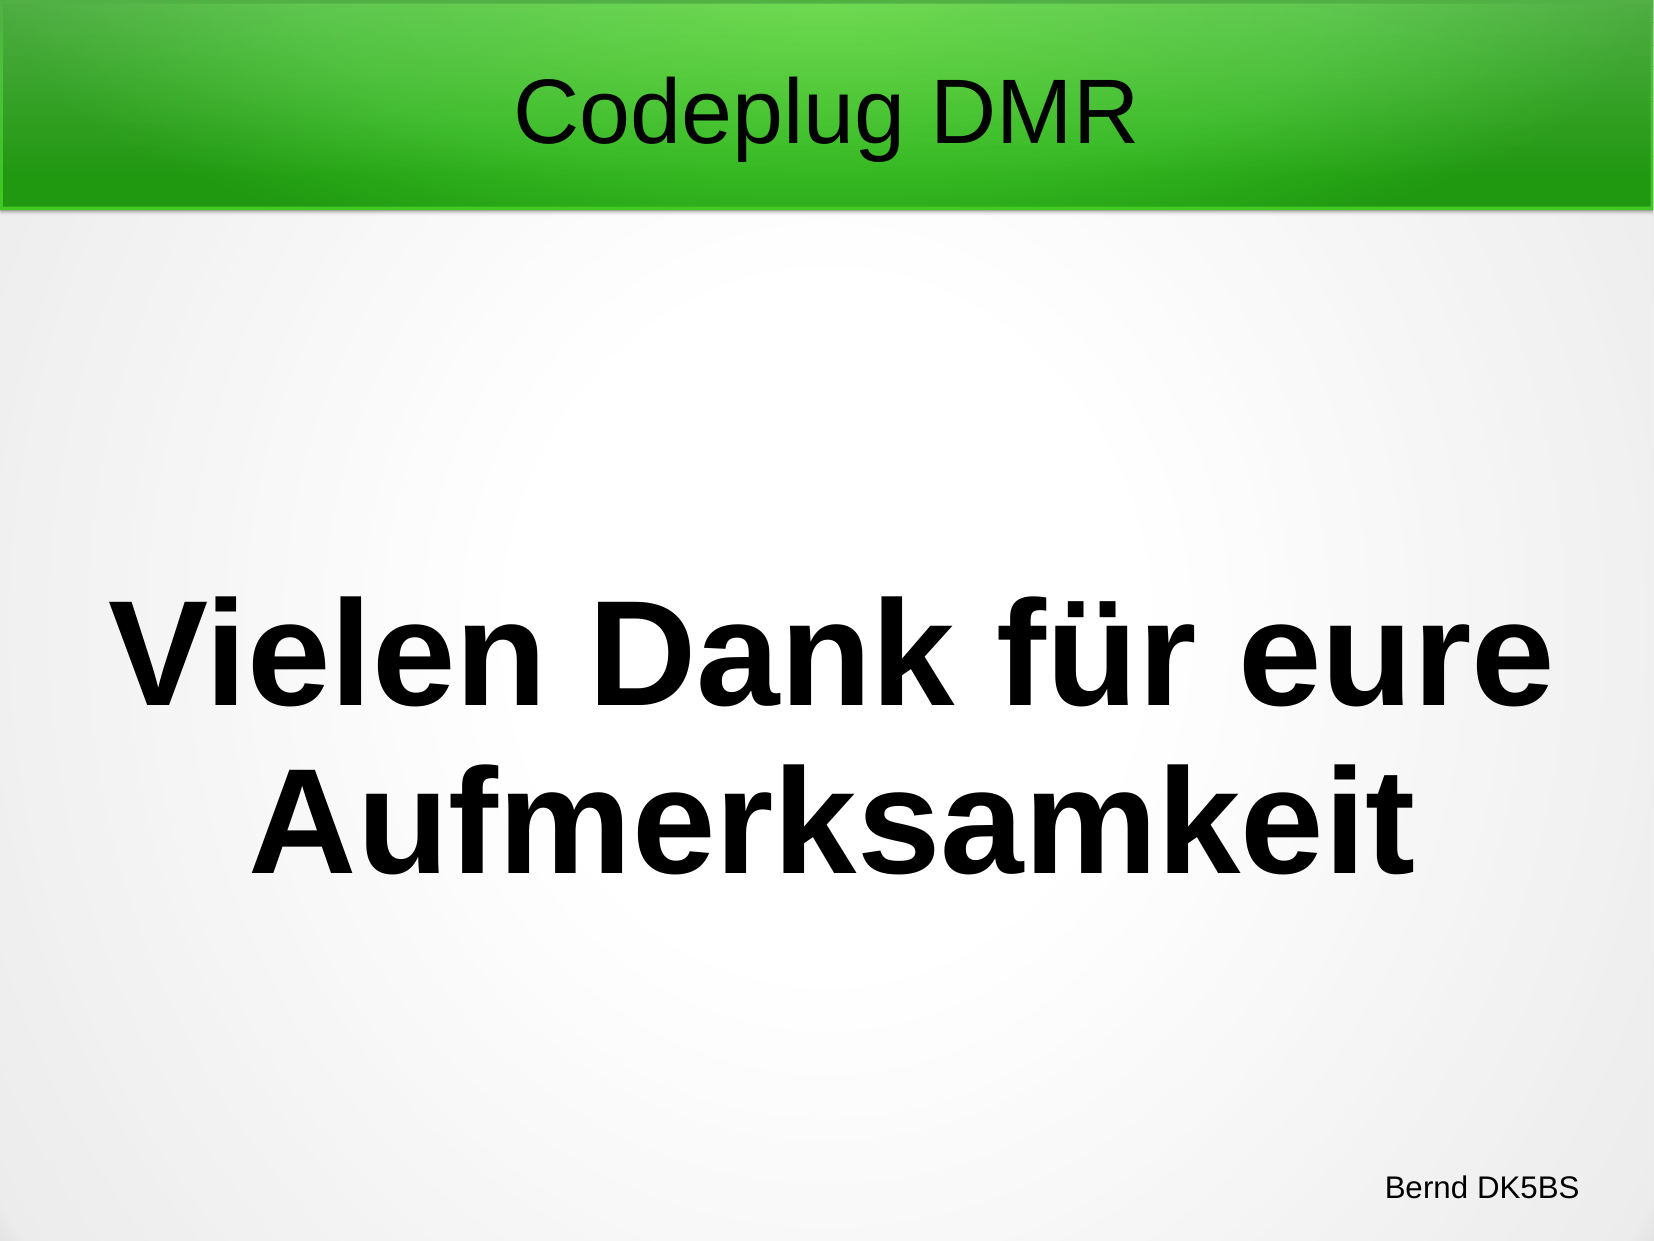

# Codeplug DMR
Vielen Dank für eure Aufmerksamkeit
Bernd DK5BS